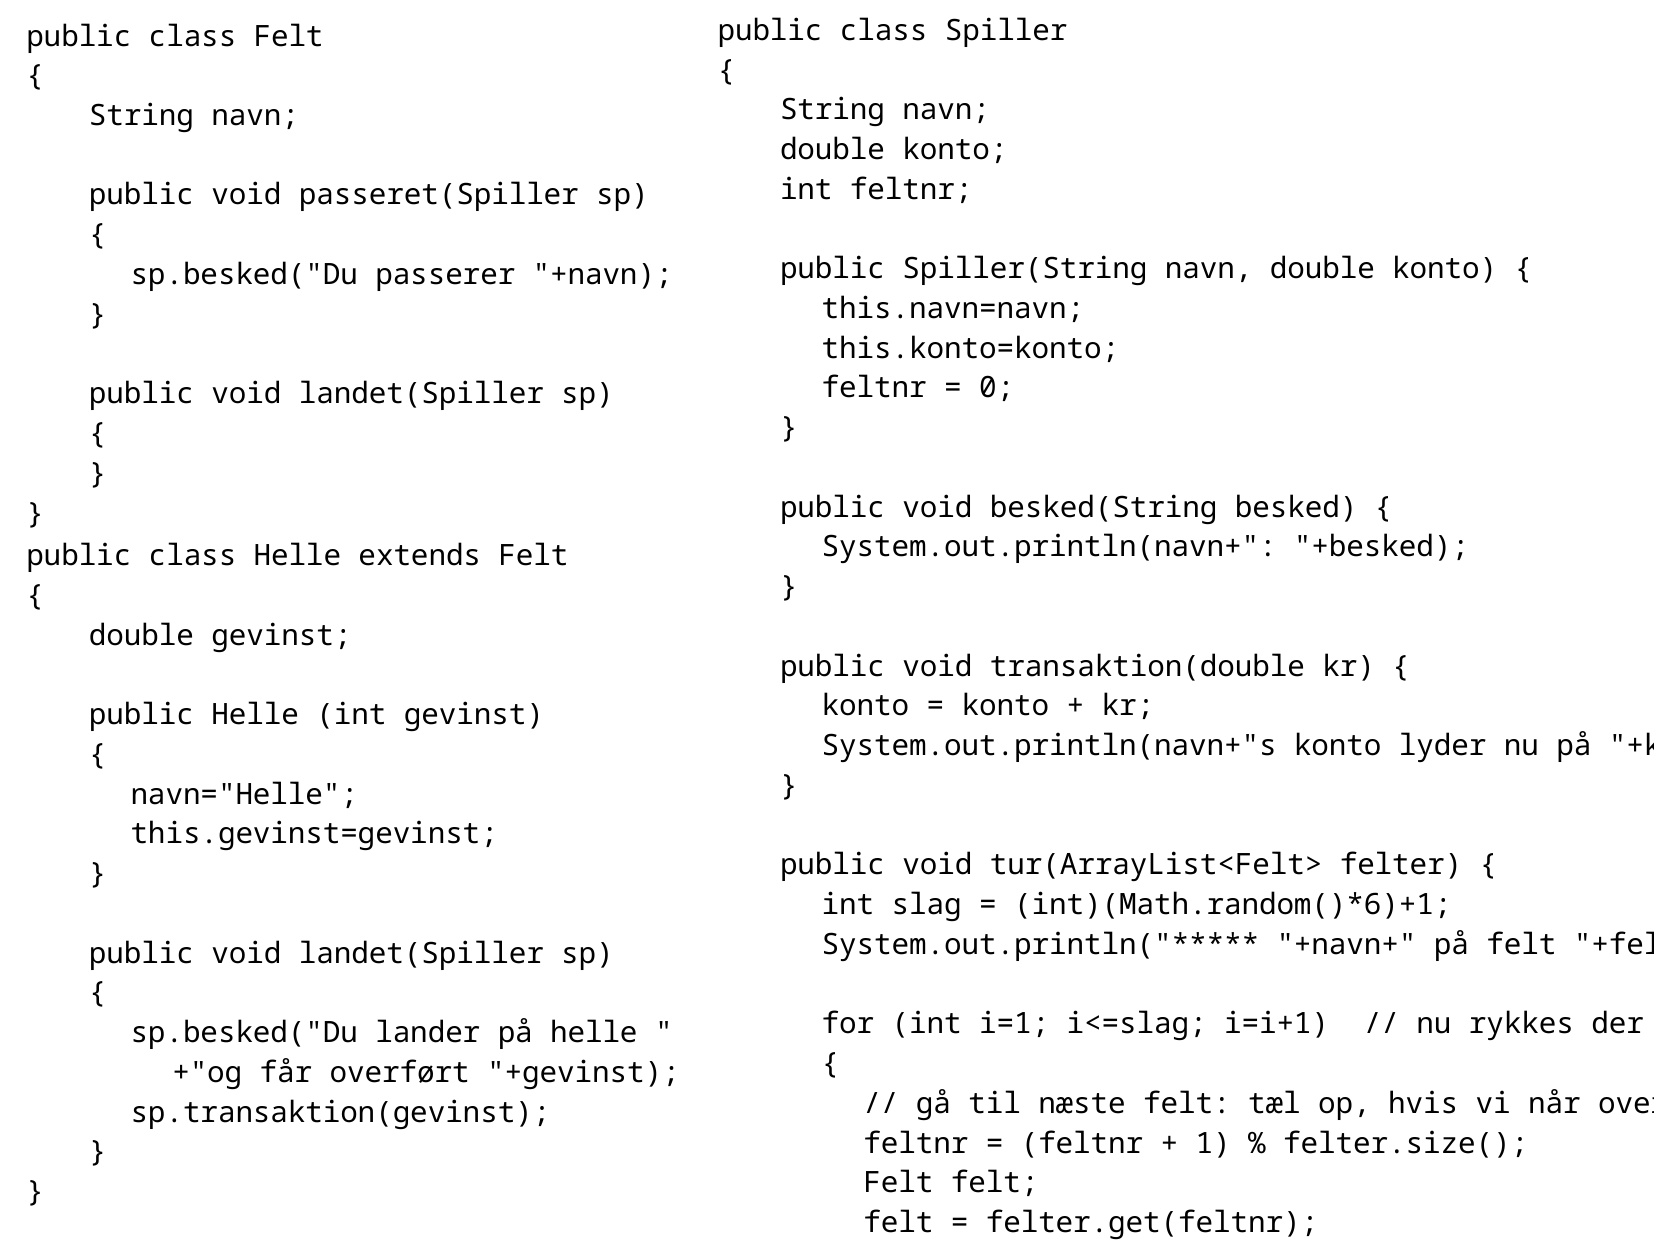

public class Spiller
{
	String navn;
	double konto;
	int feltnr;
	public Spiller(String navn, double konto) {
		this.navn=navn;
		this.konto=konto;
		feltnr = 0;
	}
	public void besked(String besked) {
		System.out.println(navn+": "+besked);
	}
	public void transaktion(double kr) {
		konto = konto + kr;
		System.out.println(navn+"s konto lyder nu på "+konto+" kr.");
	}
	public void tur(ArrayList<Felt> felter) {
		int slag = (int)(Math.random()*6)+1; // et terningkast
		System.out.println("***** "+navn+" på felt "+feltnr+" slår "+slag+" *****");
		for (int i=1; i<=slag; i=i+1) // nu rykkes der
		{
			// gå til næste felt: tæl op, hvis vi når over antal felter så tæl fra 0
			feltnr = (feltnr + 1) % felter.size();
			Felt felt;
			felt = felter.get(feltnr);
			if (i<slag) felt.passeret(this); // kald passeret() på felter vi passerer
			else felt.landet(this); // kald landet() på sidste felt
		}
		try { Thread.sleep(3000); } catch (Exception e) {}// tur færdig, vent 3 sek.
	}
}
public class Felt
{
	String navn;
	public void passeret(Spiller sp)
	{
		sp.besked("Du passerer "+navn);
	}
	public void landet(Spiller sp)
	{
	}
}
public class Helle extends Felt
{
	double gevinst;
	public Helle (int gevinst)
	{
		navn="Helle";
		this.gevinst=gevinst;
	}
	public void landet(Spiller sp)
	{
		sp.besked("Du lander på helle "
			+"og får overført "+gevinst);
		sp.transaktion(gevinst);
	}
}